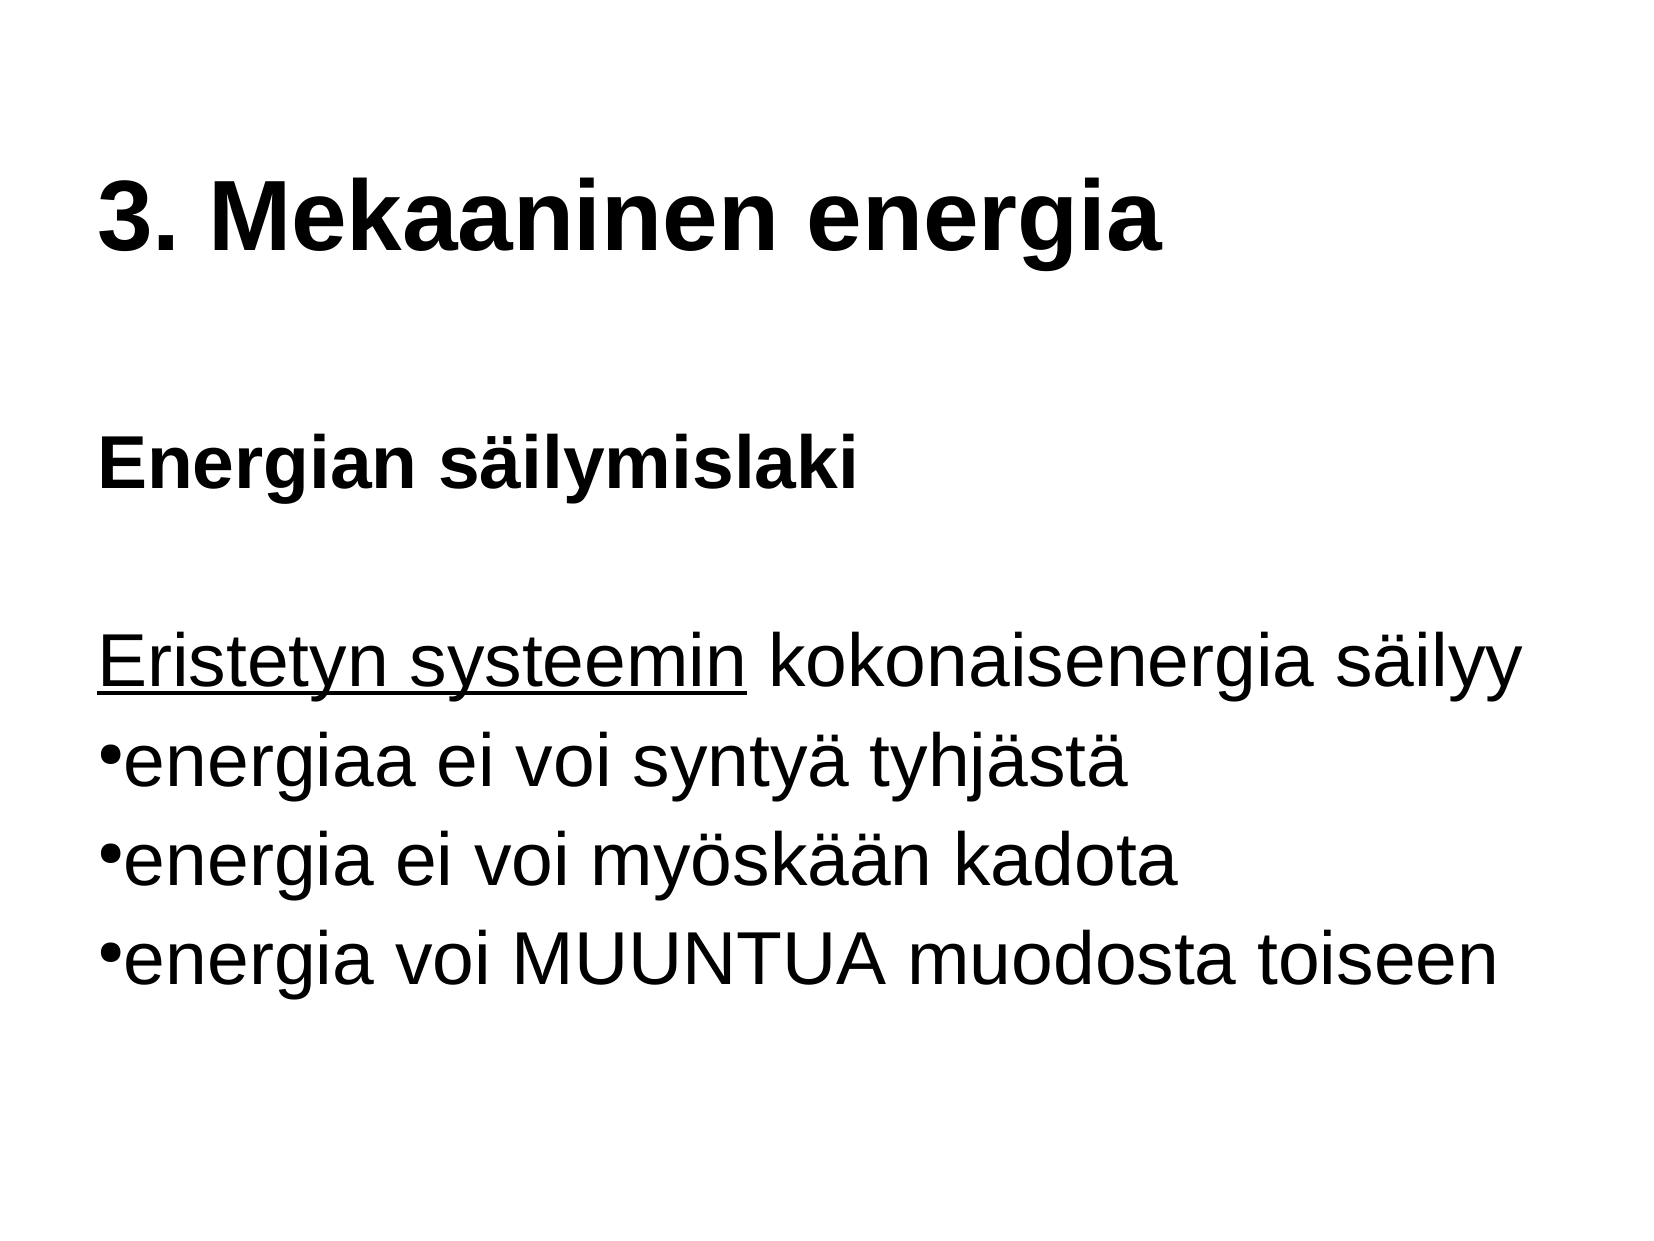

3. Mekaaninen energia
Energian säilymislaki
Eristetyn systeemin kokonaisenergia säilyy
energiaa ei voi syntyä tyhjästä
energia ei voi myöskään kadota
energia voi MUUNTUA muodosta toiseen